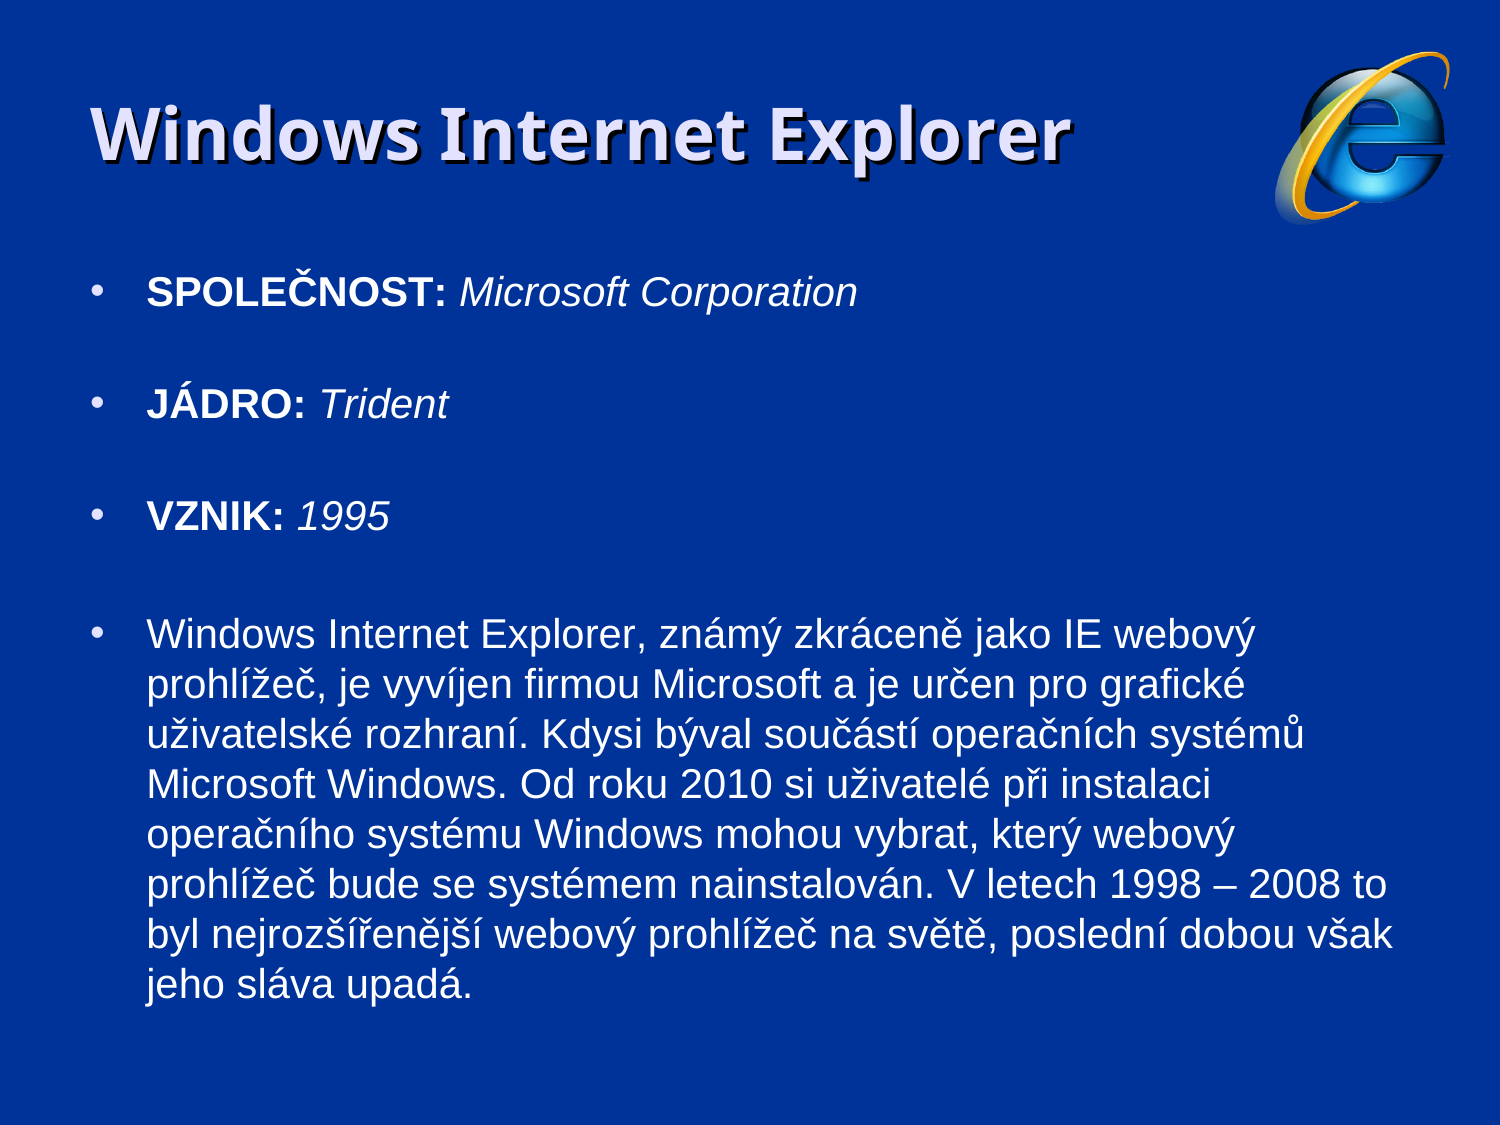

# Windows Internet Explorer
SPOLEČNOST: Microsoft Corporation
JÁDRO: Trident
VZNIK: 1995
Windows Internet Explorer, známý zkráceně jako IE webový prohlížeč, je vyvíjen firmou Microsoft a je určen pro grafické uživatelské rozhraní. Kdysi býval součástí operačních systémů Microsoft Windows. Od roku 2010 si uživatelé při instalaci operačního systému Windows mohou vybrat, který webový prohlížeč bude se systémem nainstalován. V letech 1998 – 2008 to byl nejrozšířenější webový prohlížeč na světě, poslední dobou však jeho sláva upadá.